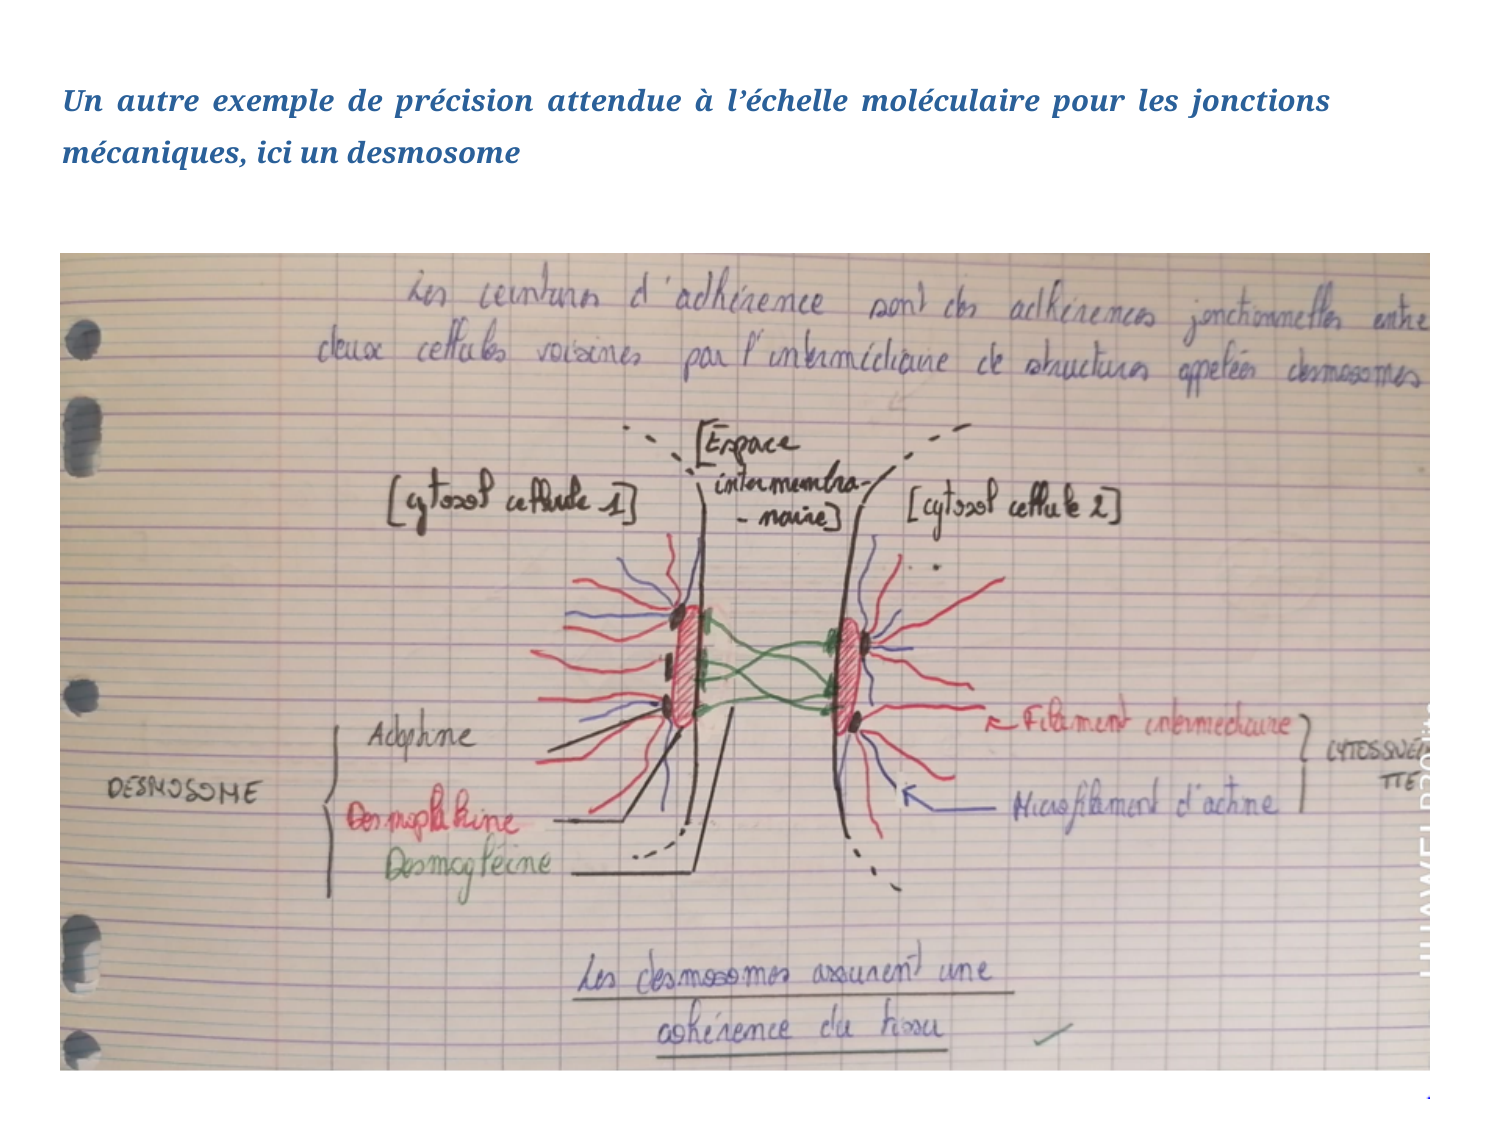

Un autre exemple de précision attendue à l’échelle moléculaire pour les jonctions mécaniques, ici un desmosome